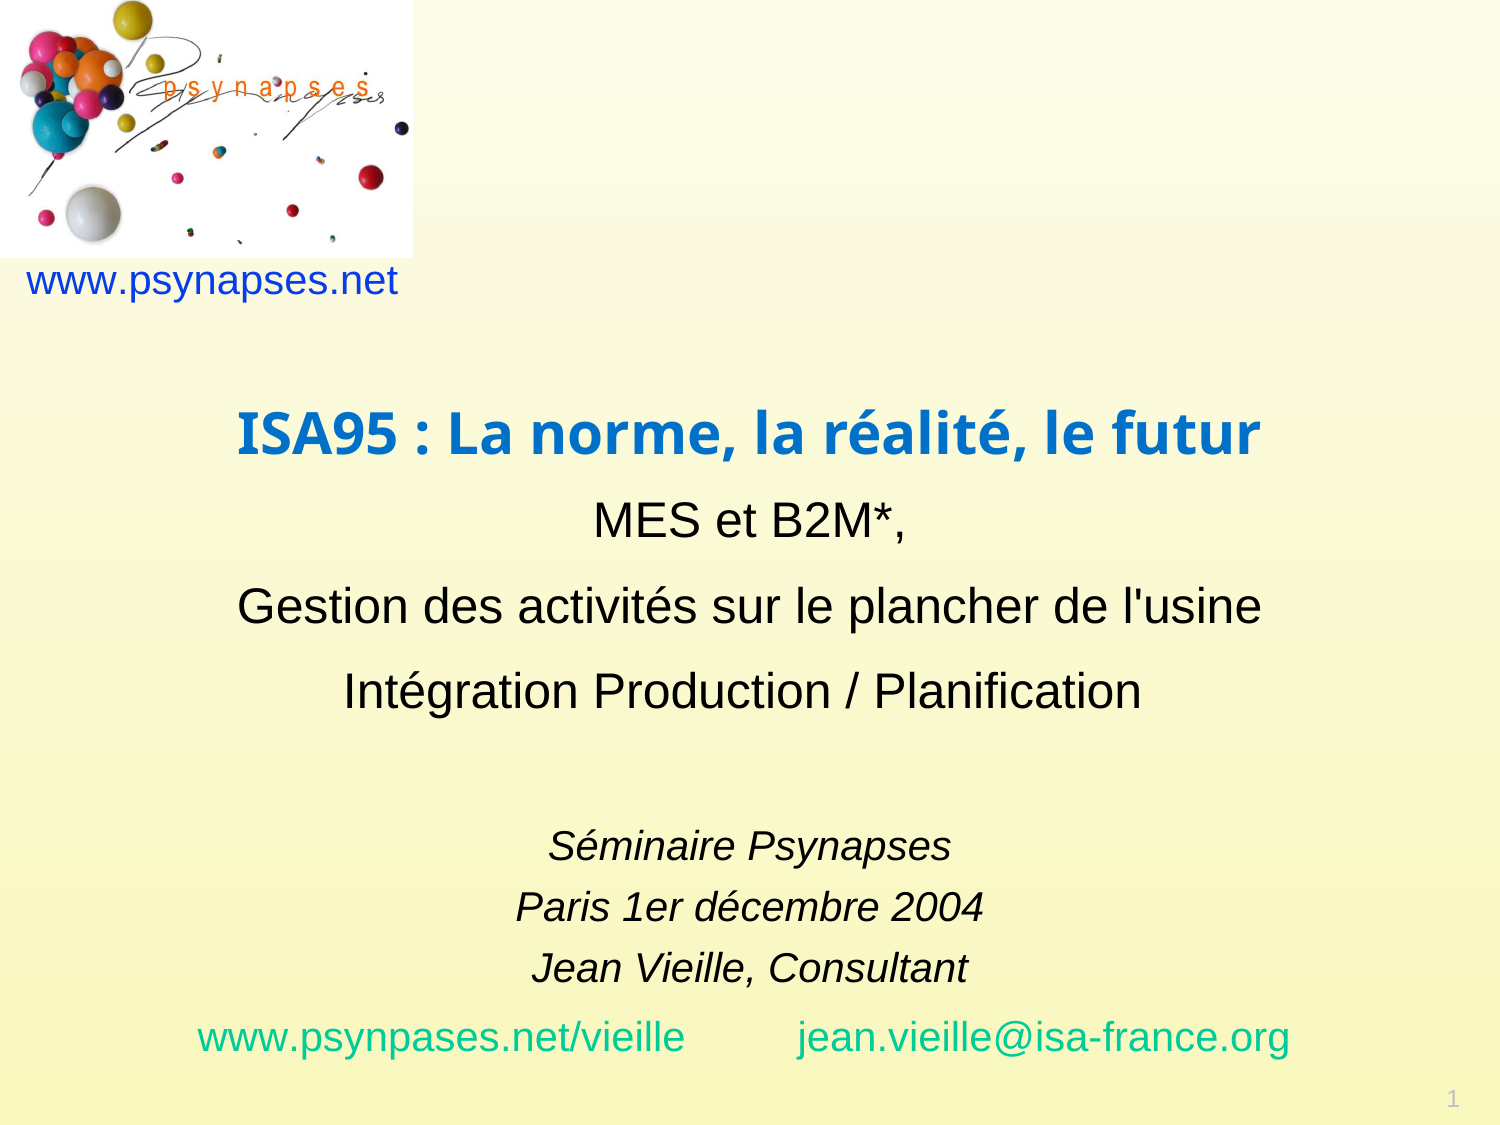

# ISA95 : La norme, la réalité, le futur
MES et B2M*,
Gestion des activités sur le plancher de l'usine
Intégration Production / Planification
Séminaire Psynapses
Paris 1er décembre 2004
Jean Vieille, Consultant
www.psynpases.net/vieille 	jean.vieille@isa-france.org